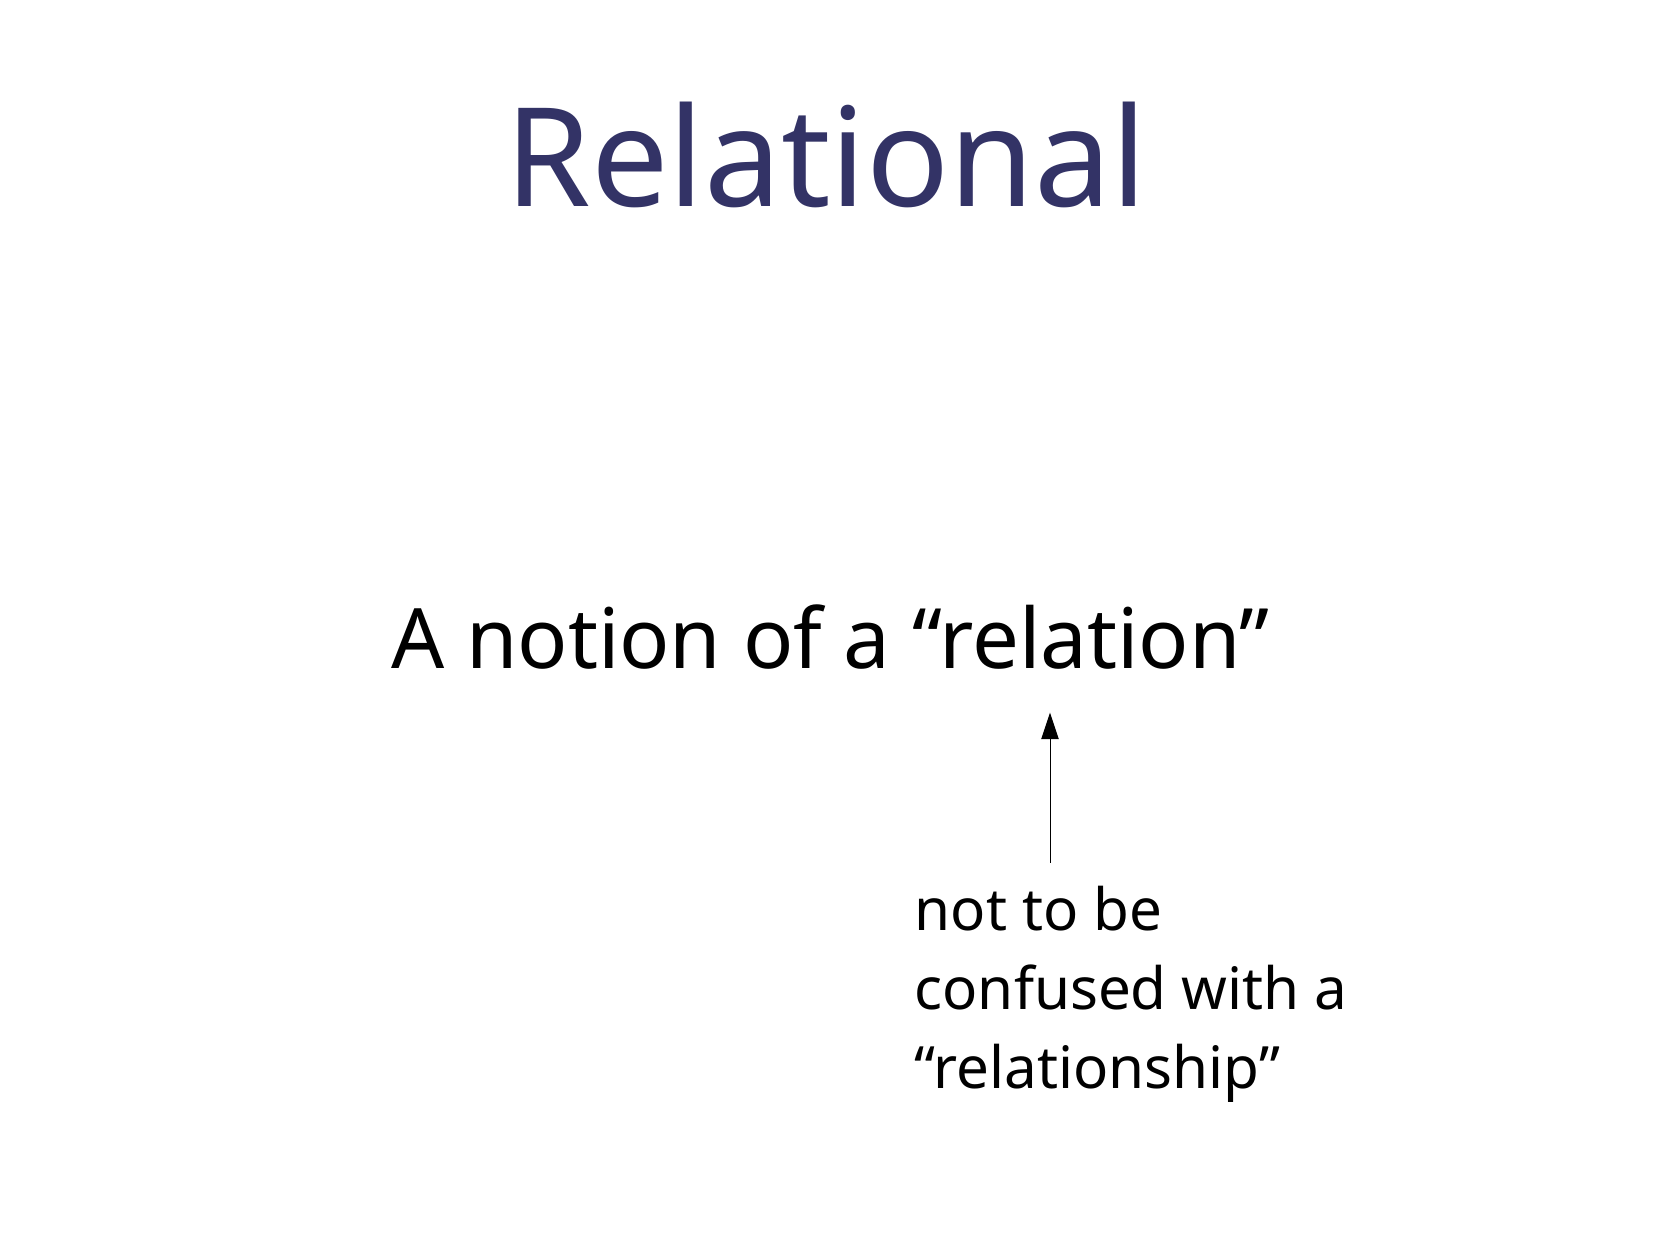

# Relational
A notion of a “relation”
not to be confused with a “relationship”